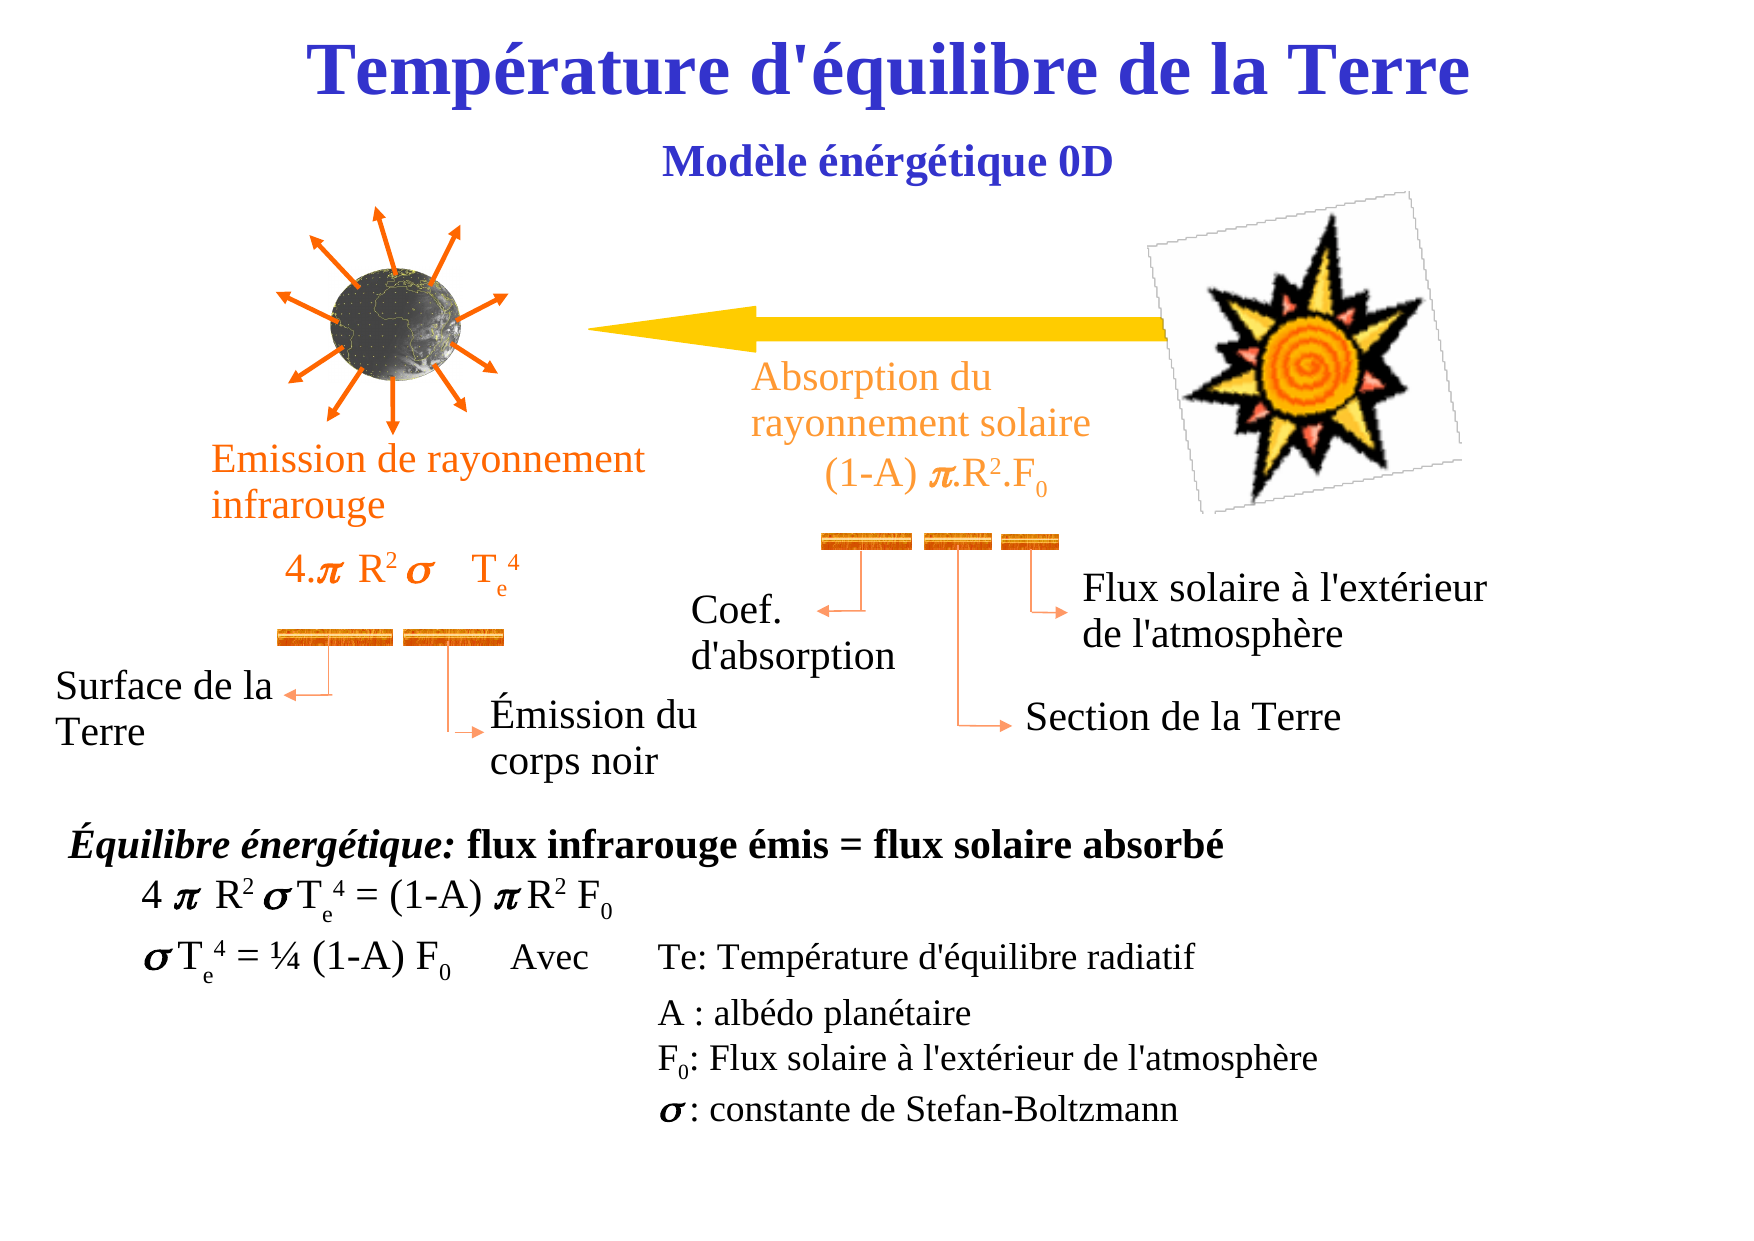

Température d'équilibre de la Terre
Modèle énérgétique 0D
Absorption du rayonnement solaire
	(1-A) .R2.F0
Emission de rayonnement infrarouge
	4. R2  Te4
Flux solaire à l'extérieur de l'atmosphère
Coef. d'absorption
Surface de la Terre
Émission du corps noir
Section de la Terre
Équilibre énergétique: flux infrarouge émis = flux solaire absorbé
	4  R2  Te4 = (1-A)  R2 F0
	 Te4 = ¼ (1-A) F0	Avec	Te: Température d'équilibre radiatif
								A : albédo planétaire
								F0: Flux solaire à l'extérieur de l'atmosphère
								 : constante de Stefan-Boltzmann